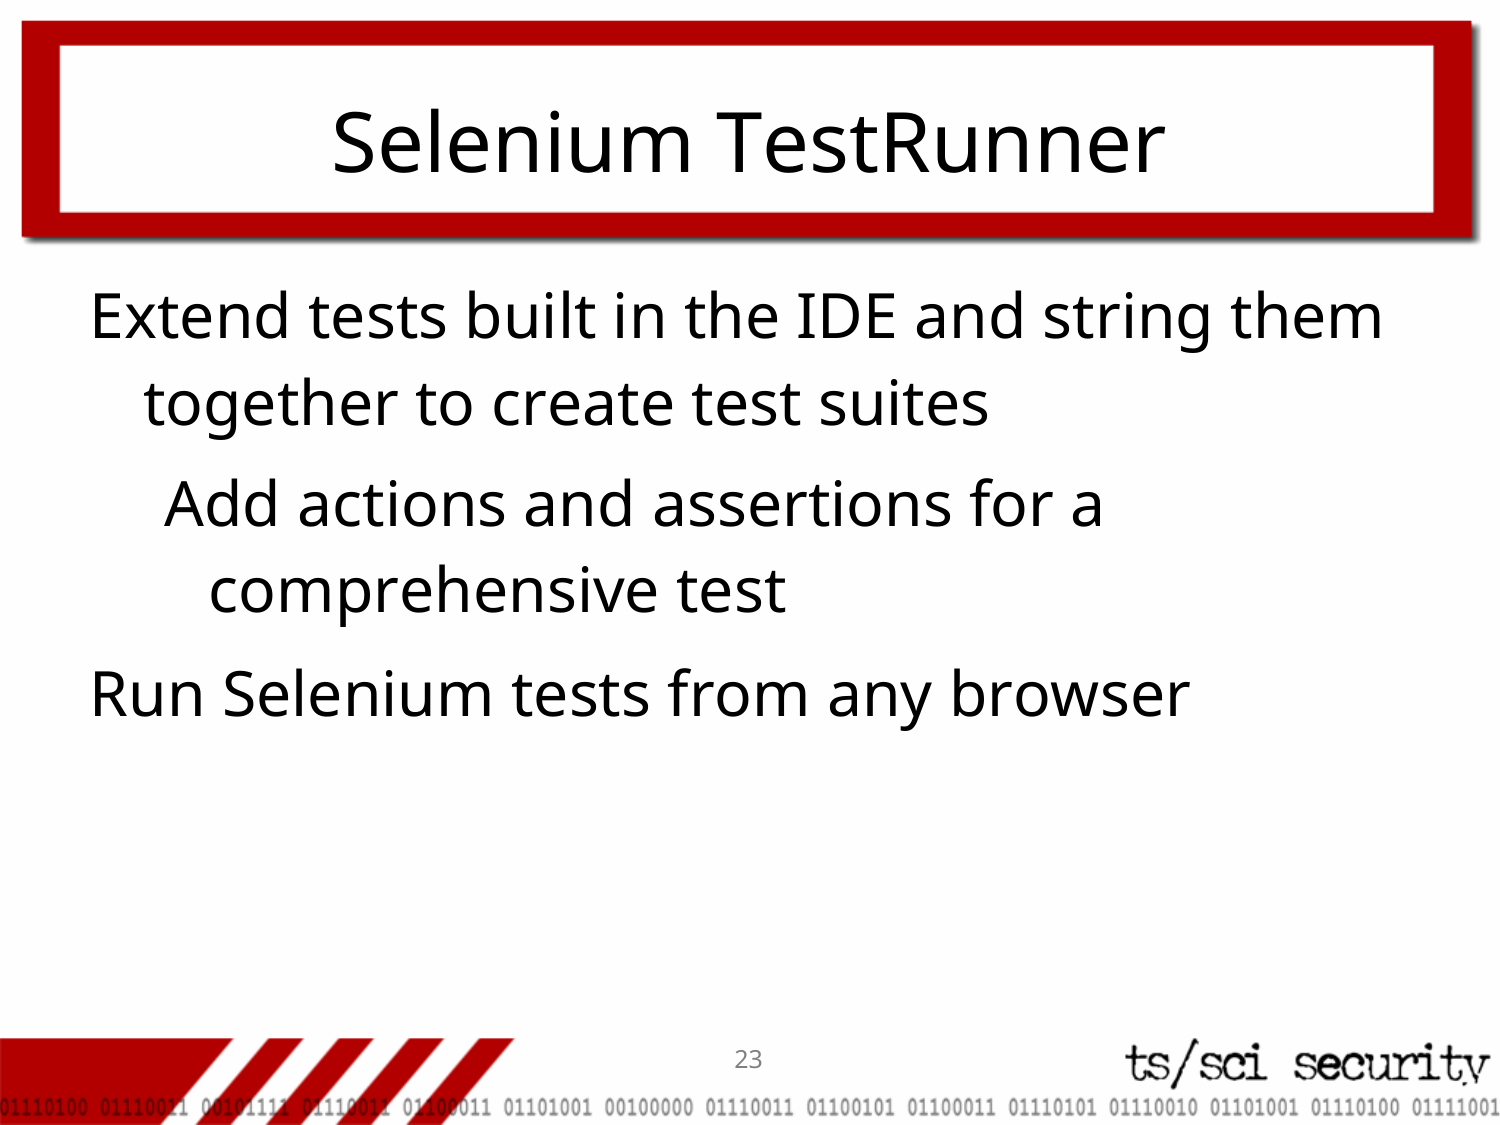

# Selenium TestRunner
Extend tests built in the IDE and string them together to create test suites
Add actions and assertions for a comprehensive test
Run Selenium tests from any browser
23